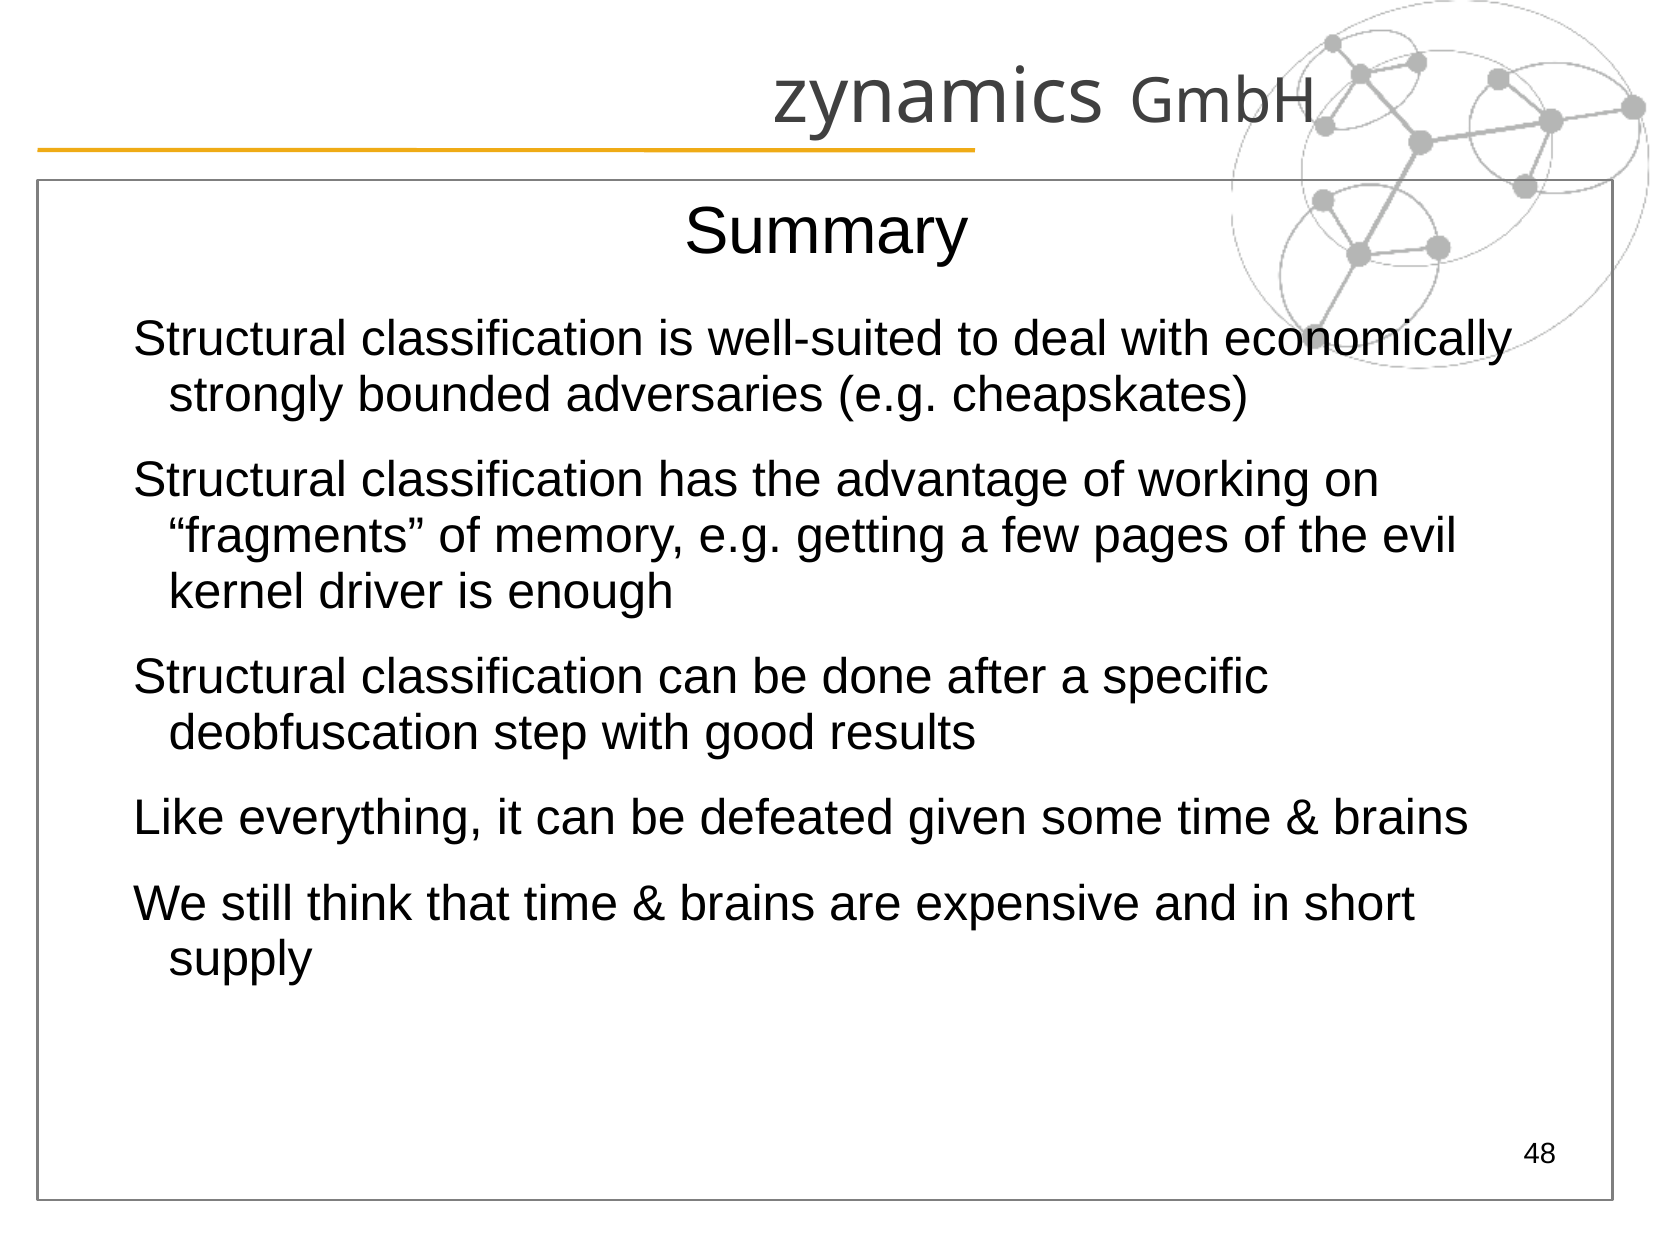

zynamics GmbH
# Summary
Structural classification is well-suited to deal with economically strongly bounded adversaries (e.g. cheapskates)
Structural classification has the advantage of working on “fragments” of memory, e.g. getting a few pages of the evil kernel driver is enough
Structural classification can be done after a specific deobfuscation step with good results
Like everything, it can be defeated given some time & brains
We still think that time & brains are expensive and in short supply